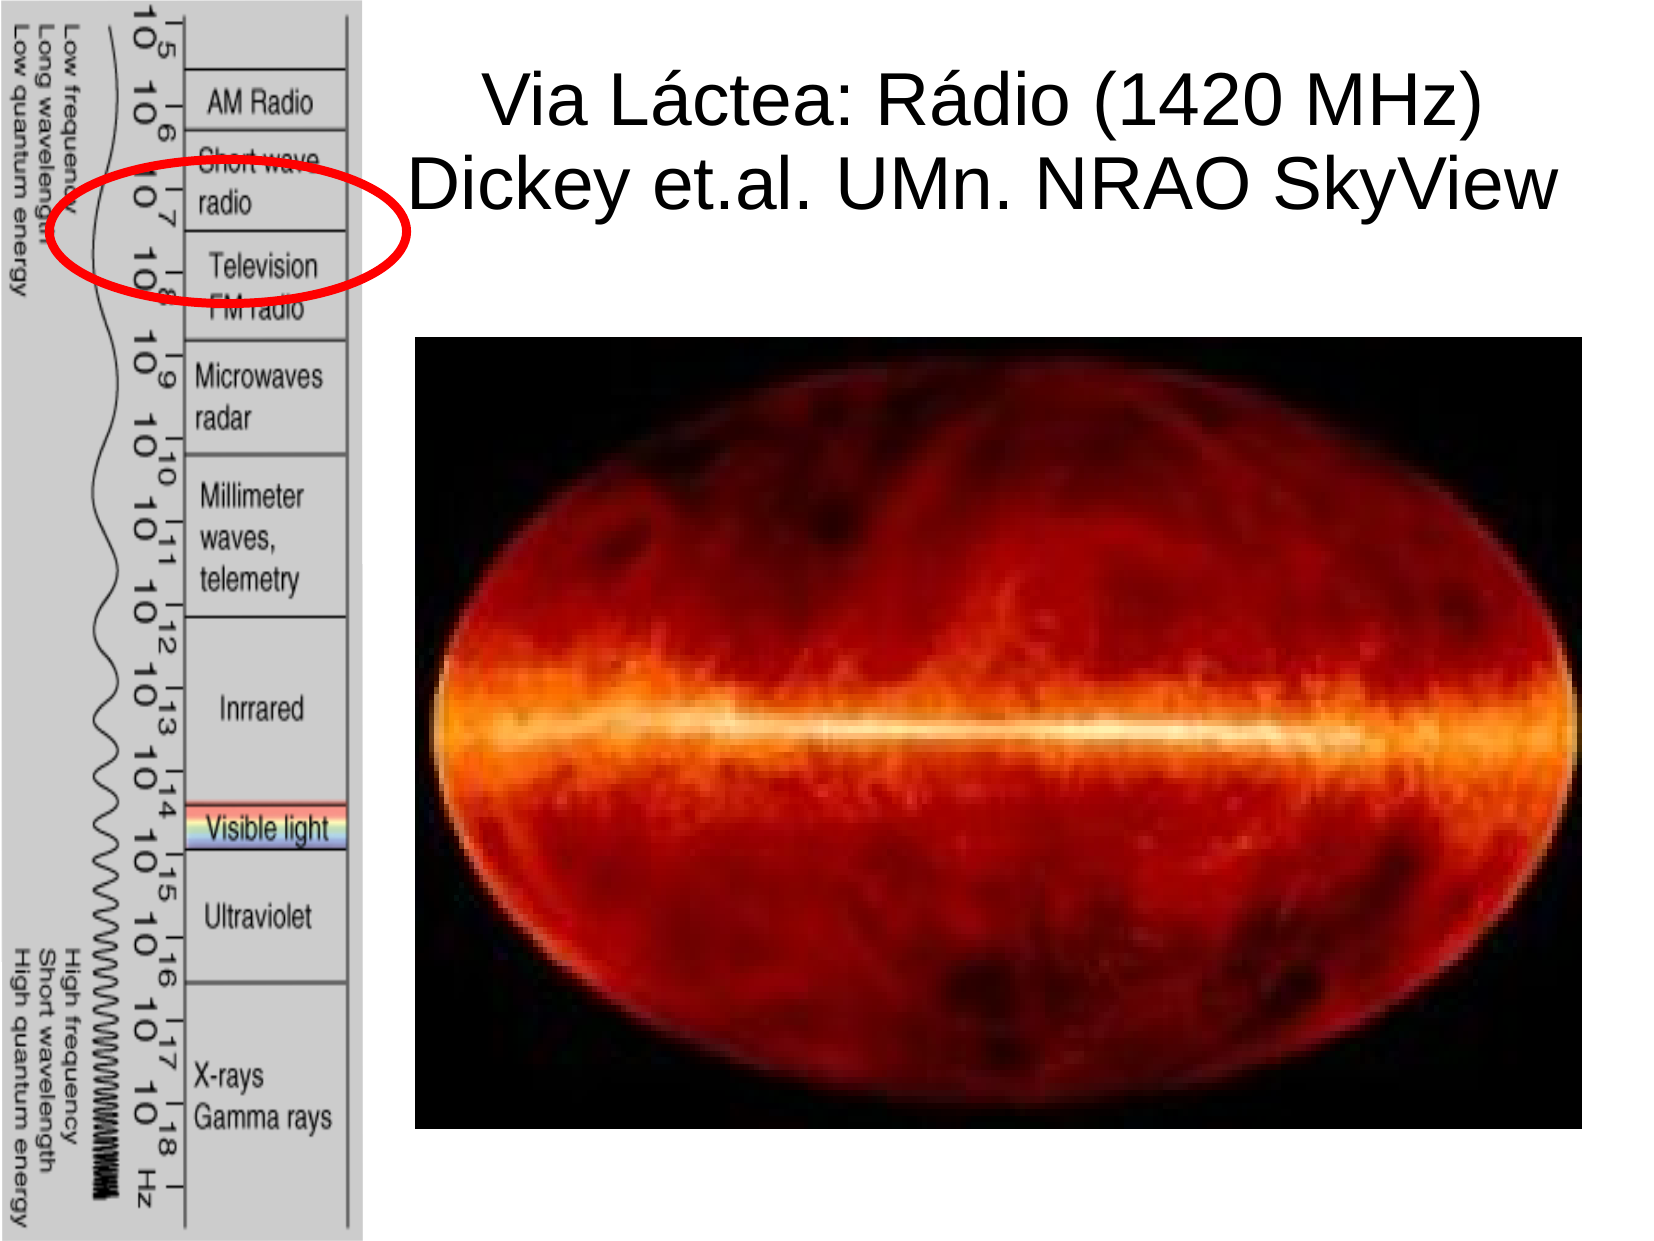

# Via Láctea: Rádio (1420 MHz) Dickey et.al. UMn. NRAO SkyView